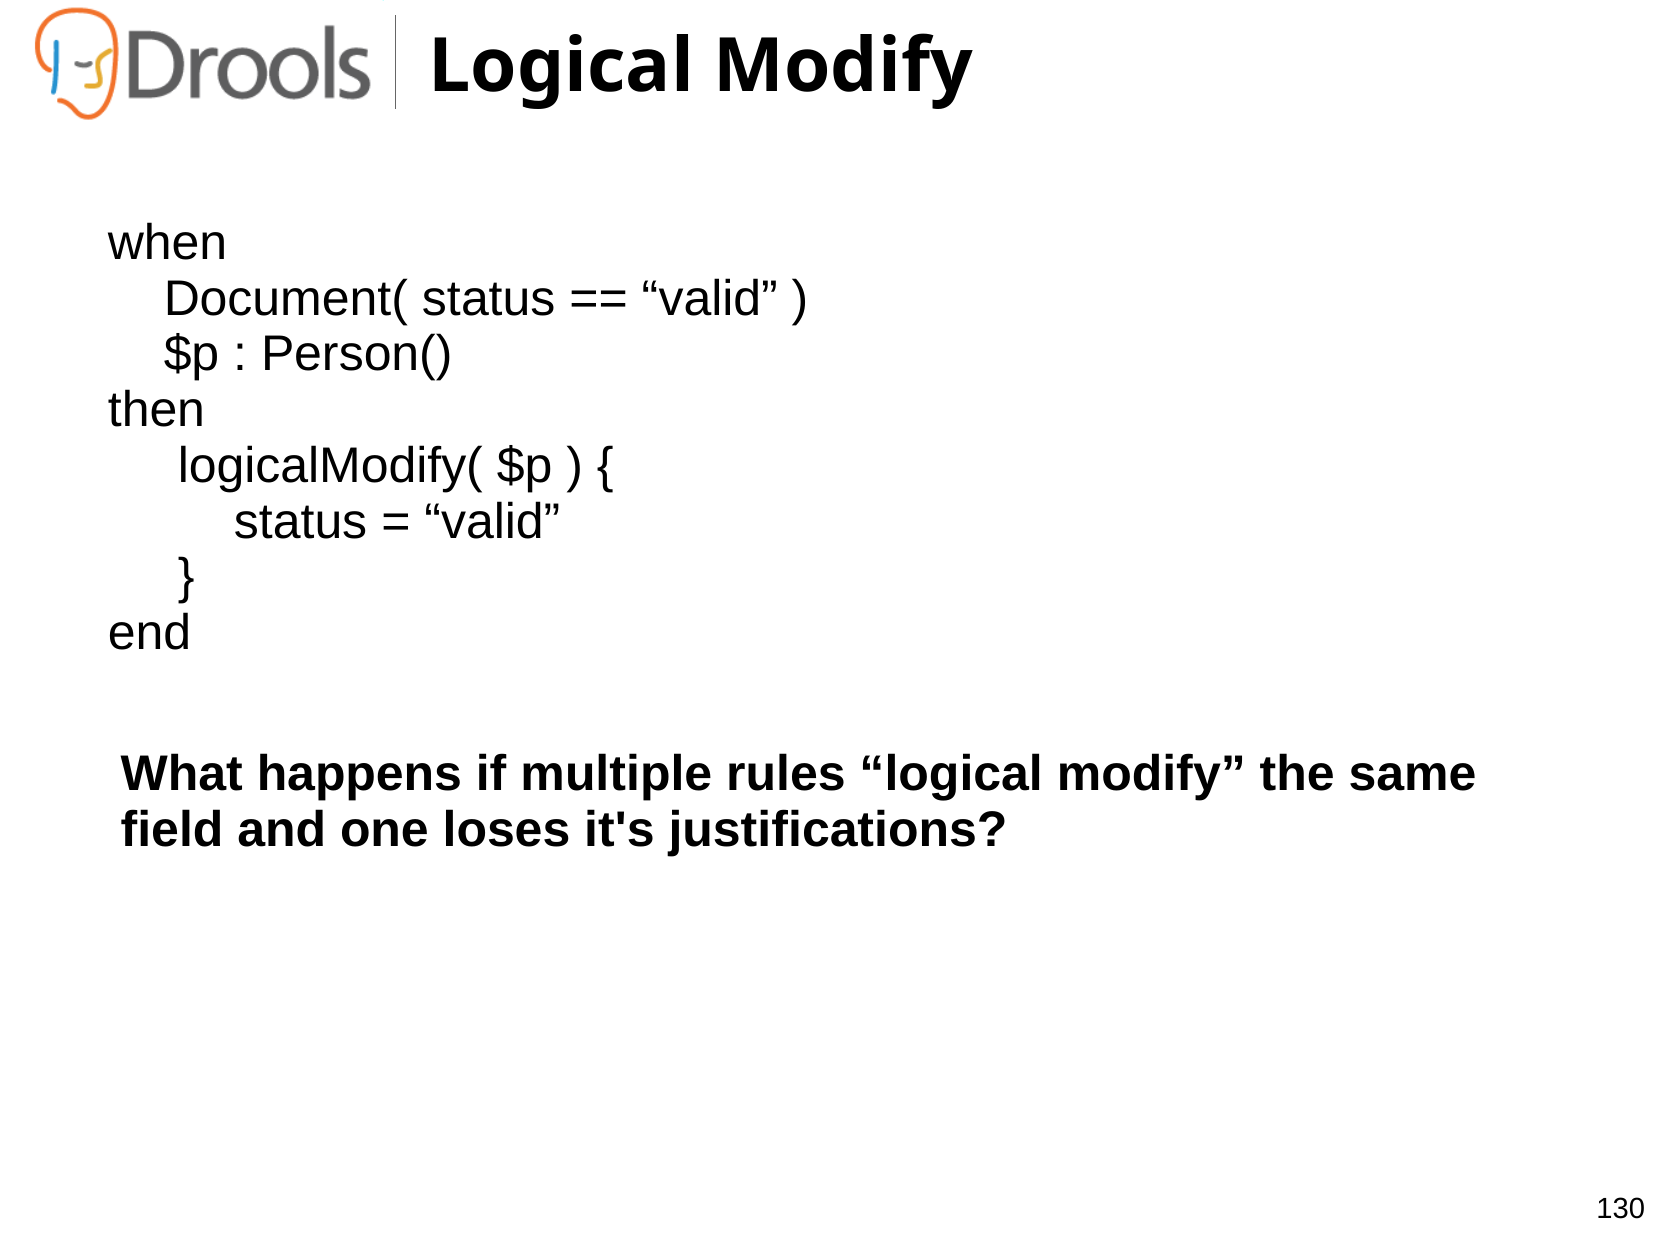

# Logical Modify
when
 Document( status == “valid” )
 $p : Person()
then
 logicalModify( $p ) {
 status = “valid”
 }
end
What happens if multiple rules “logical modify” the same
field and one loses it's justifications?